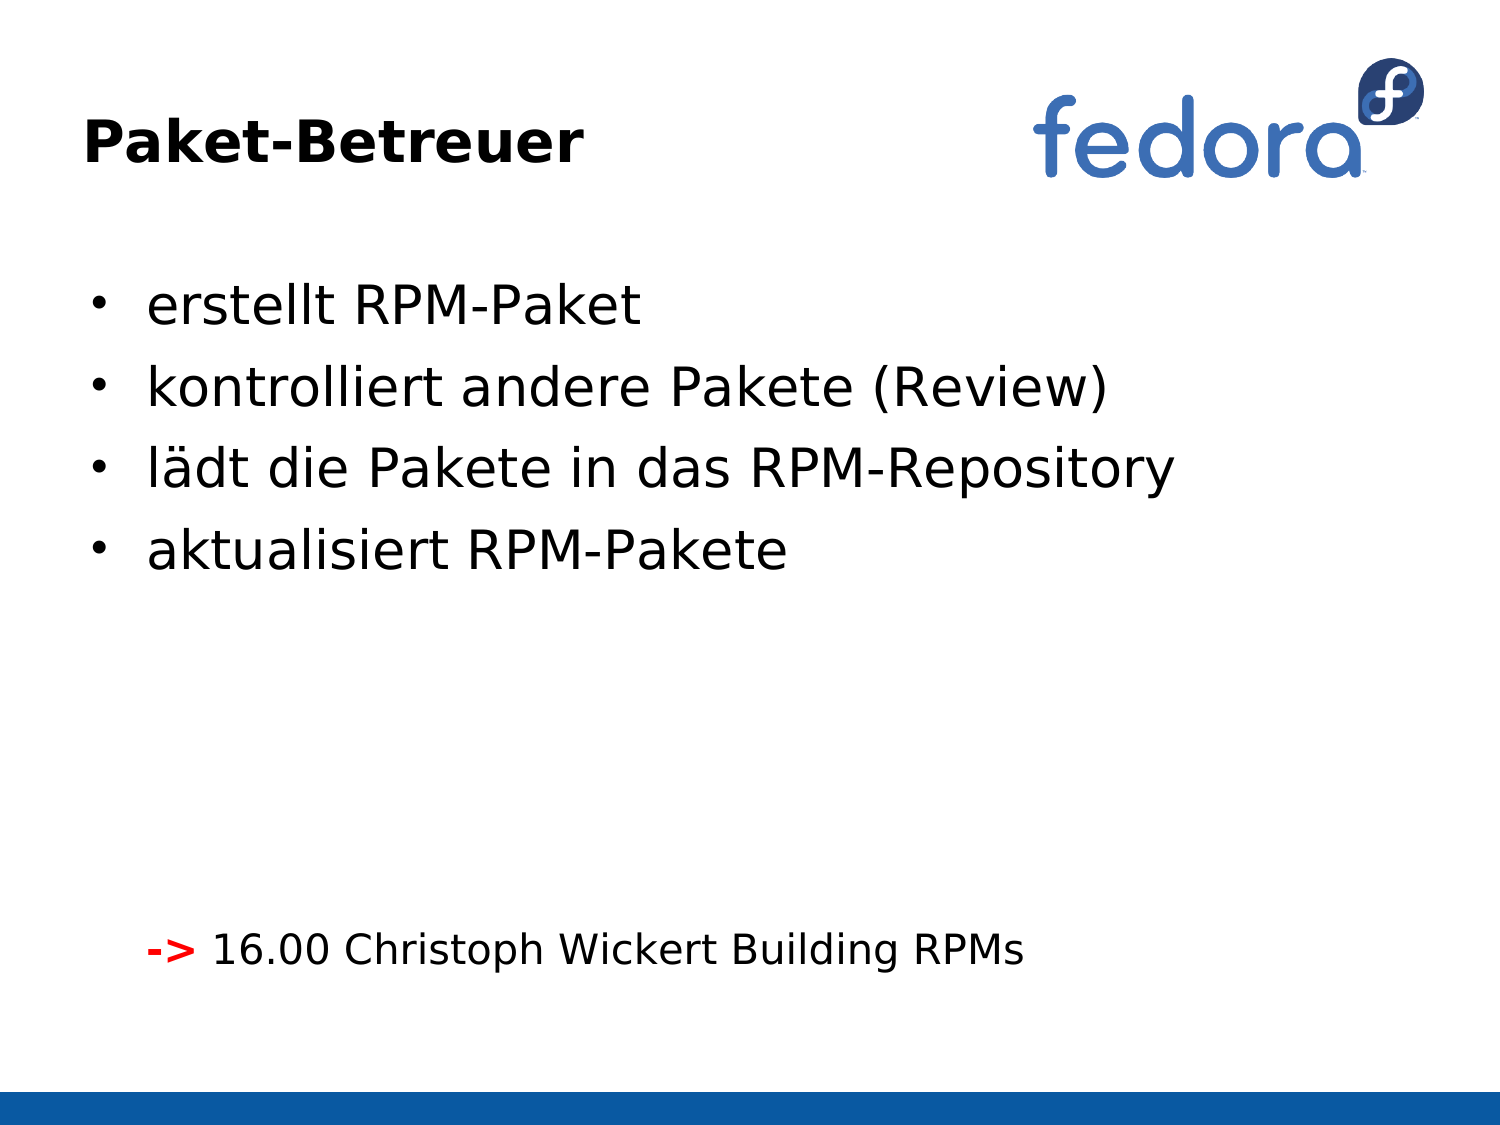

# Paket-Betreuer
erstellt RPM-Paket
kontrolliert andere Pakete (Review)
lädt die Pakete in das RPM-Repository
aktualisiert RPM-Pakete
-> 16.00 Christoph Wickert Building RPMs